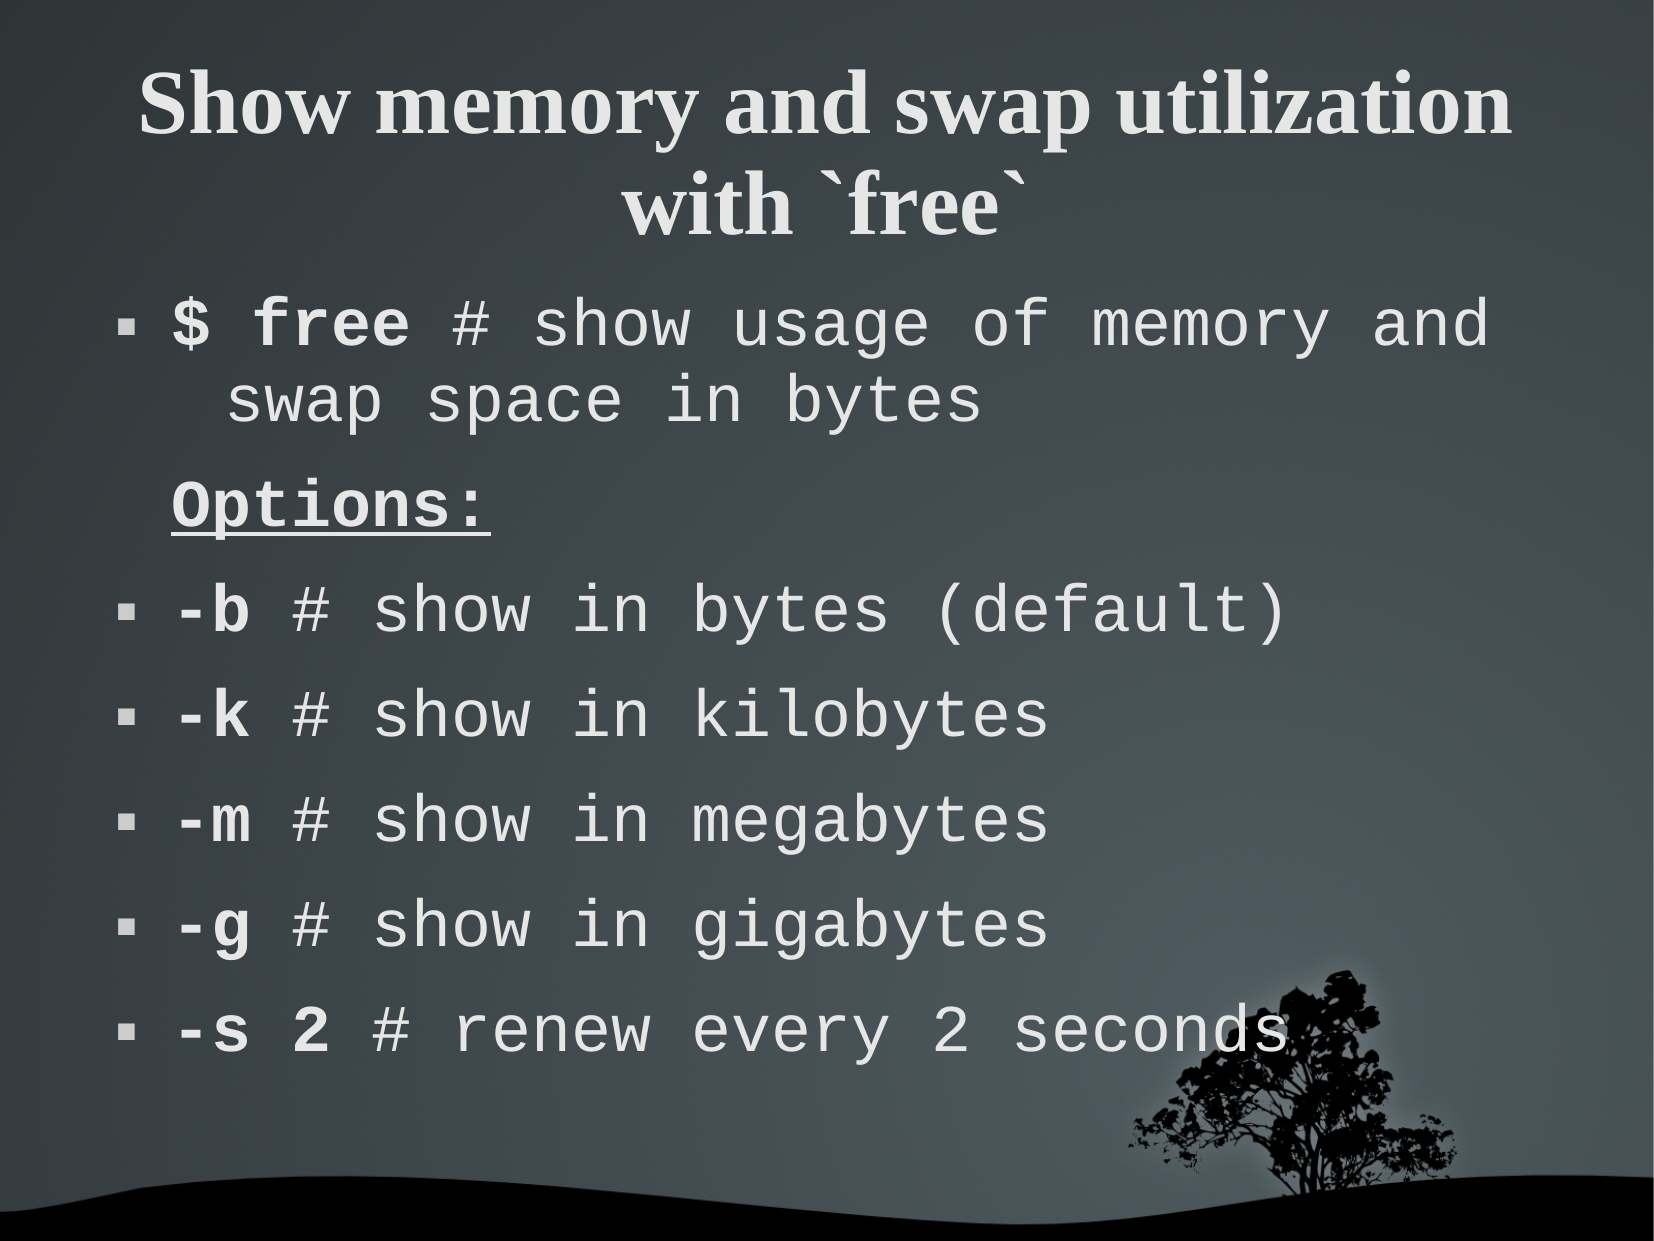

# Show memory and swap utilization with `free`
$ free # show usage of memory and swap space in bytes
Options:
-b # show in bytes (default)
-k # show in kilobytes
-m # show in megabytes
-g # show in gigabytes
-s 2 # renew every 2 seconds